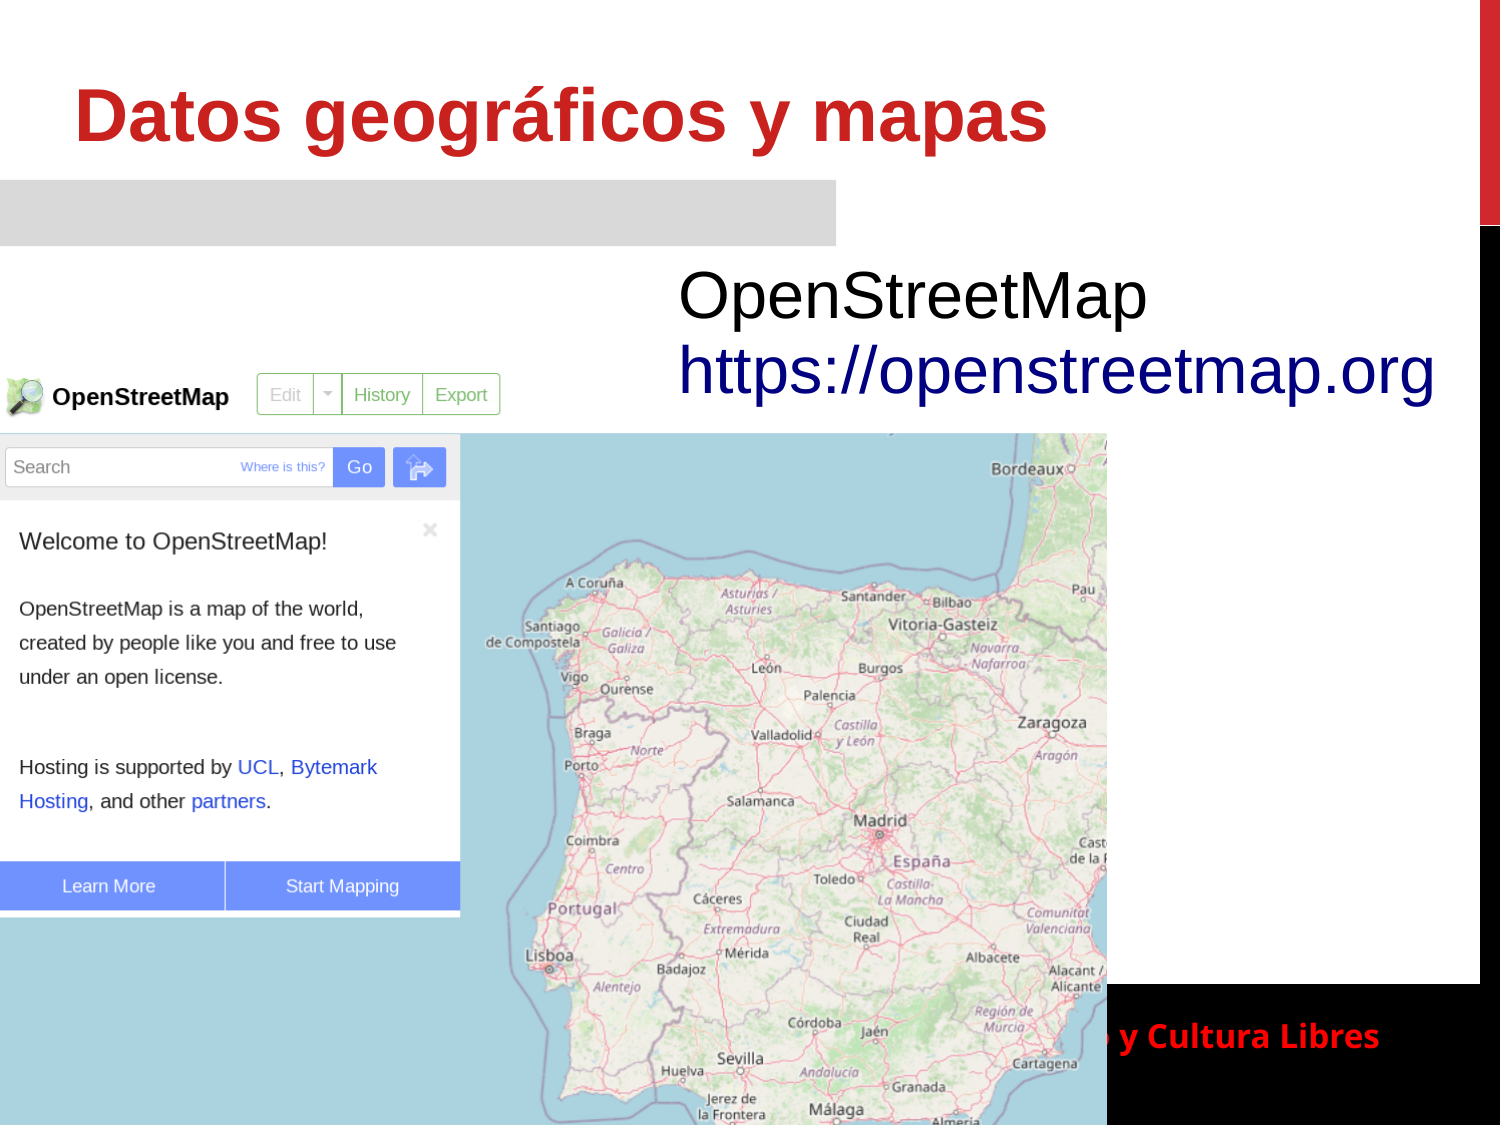

#
Datos geográficos y mapas
OpenStreetMap
https://openstreetmap.org